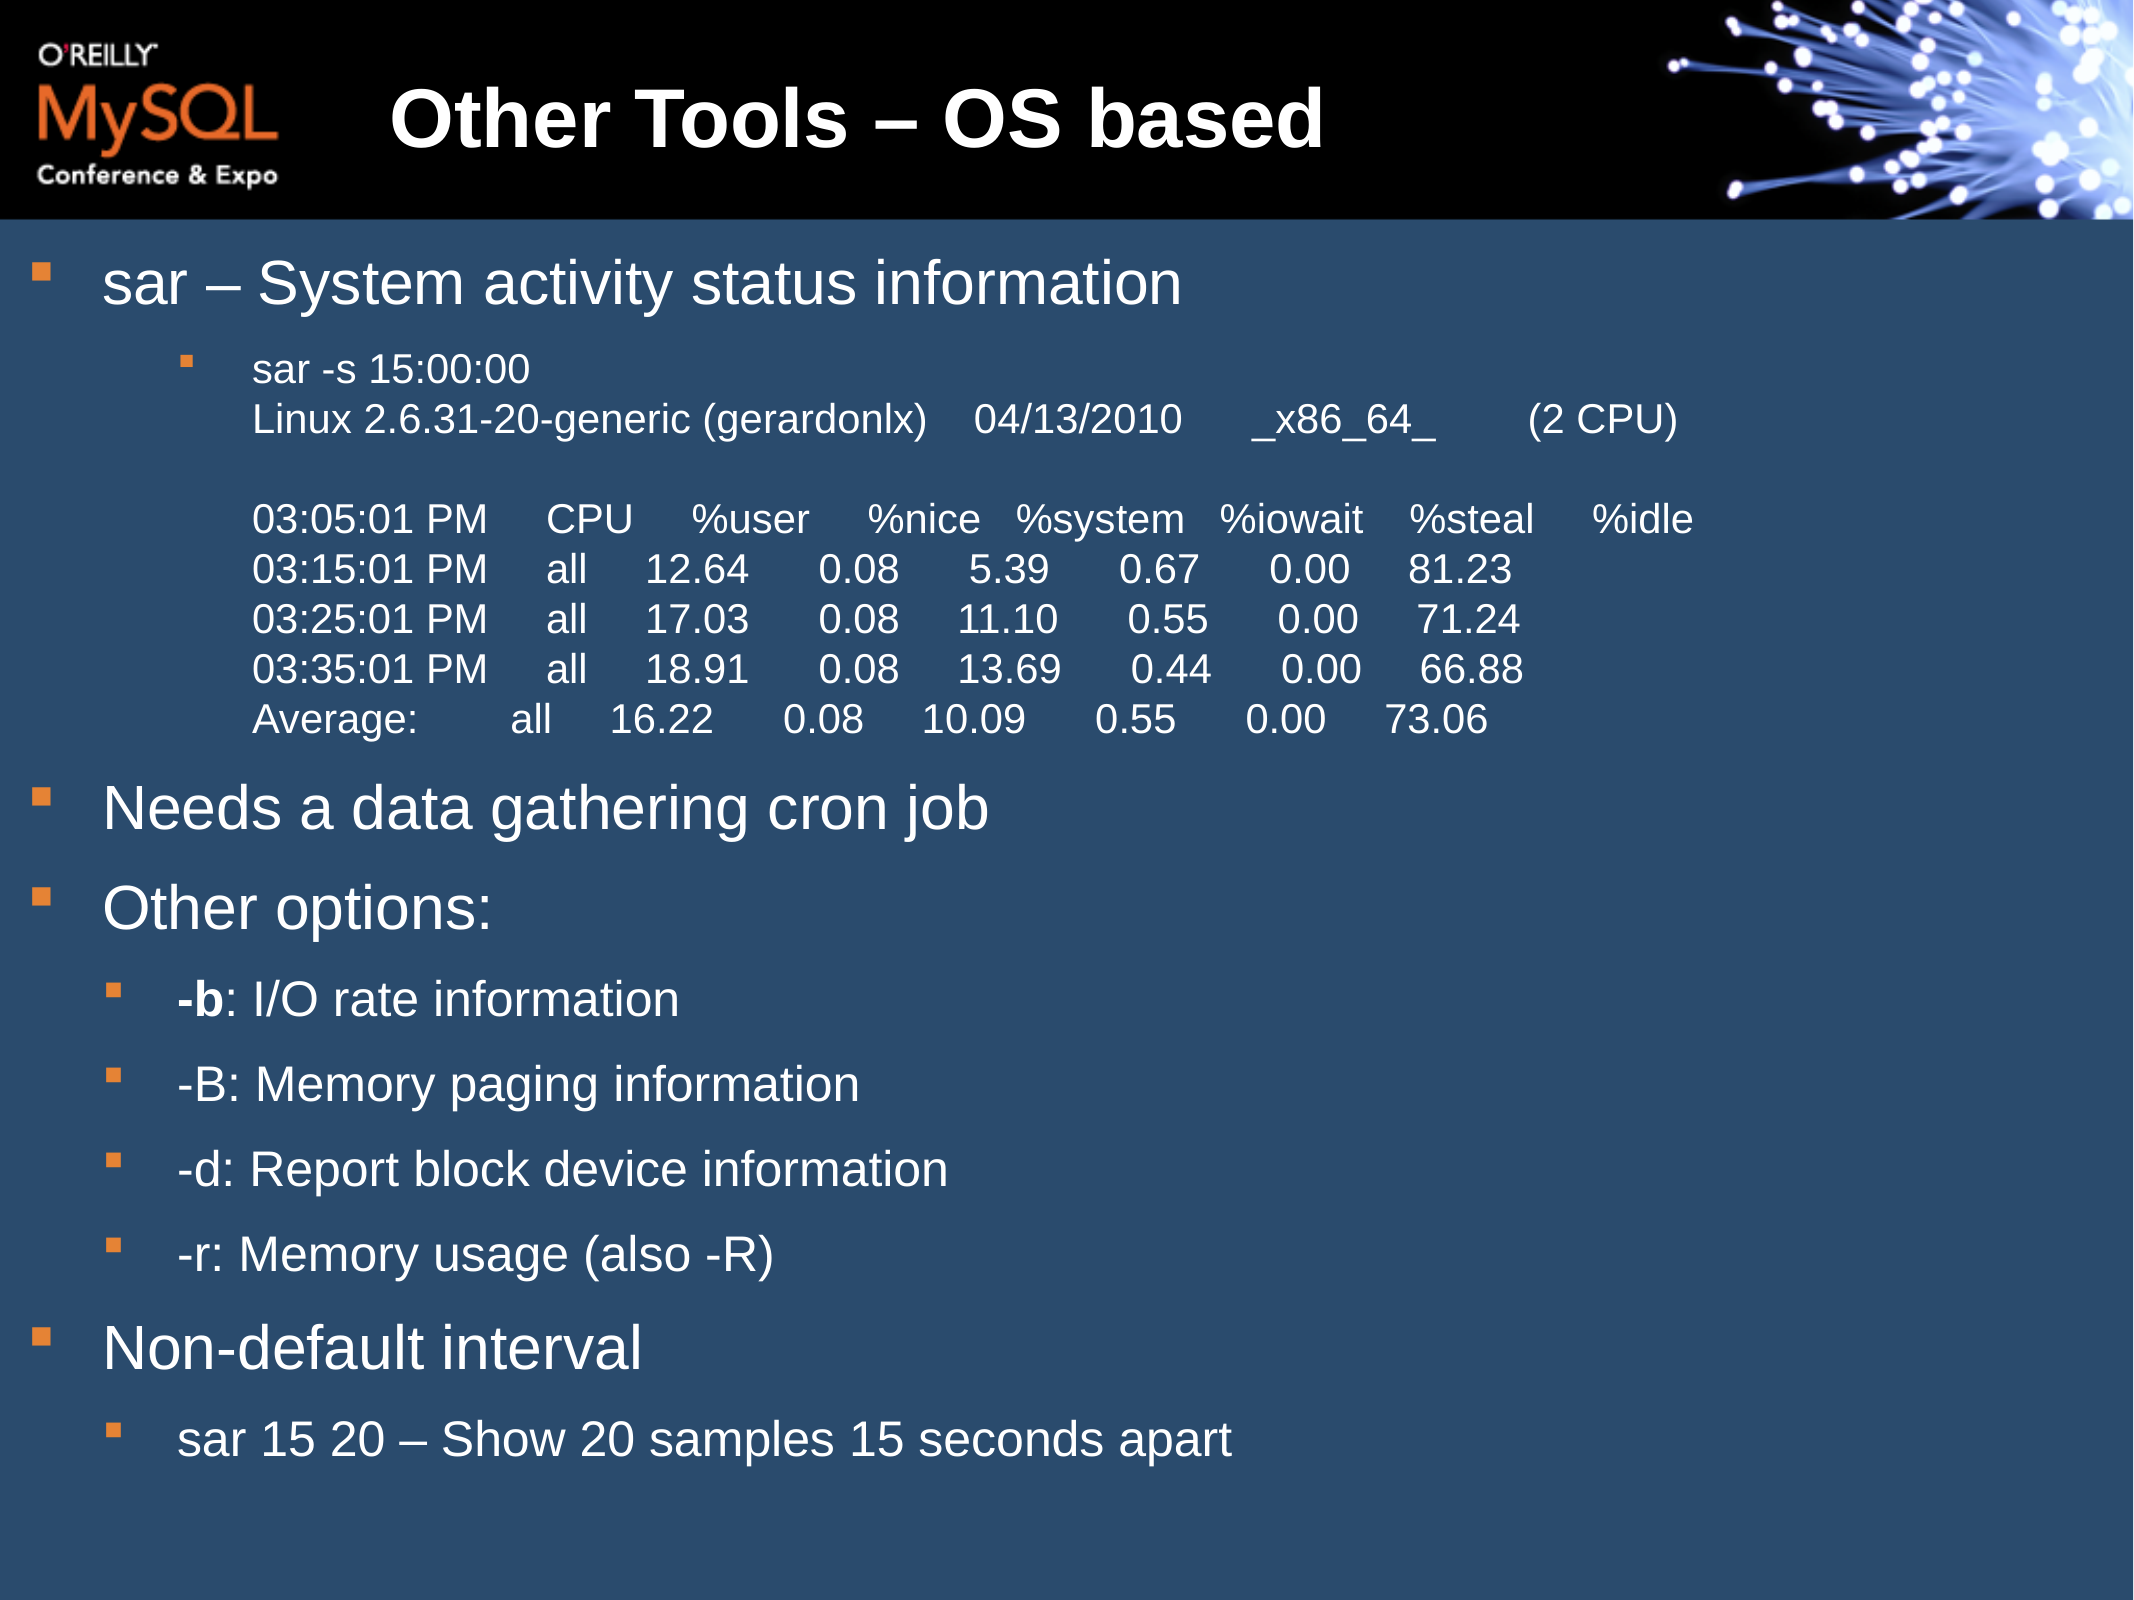

# Other Tools – OS based
sar – System activity status information
sar -s 15:00:00
Linux 2.6.31-20-generic (gerardonlx) 04/13/2010 _x86_64_ (2 CPU)
03:05:01 PM CPU %user %nice %system %iowait %steal %idle
03:15:01 PM all 12.64 0.08 5.39 0.67 0.00 81.23
03:25:01 PM all 17.03 0.08 11.10 0.55 0.00 71.24
03:35:01 PM all 18.91 0.08 13.69 0.44 0.00 66.88
Average: all 16.22 0.08 10.09 0.55 0.00 73.06
Needs a data gathering cron job
Other options:
-b: I/O rate information
-B: Memory paging information
-d: Report block device information
-r: Memory usage (also -R)
Non-default interval
sar 15 20 – Show 20 samples 15 seconds apart